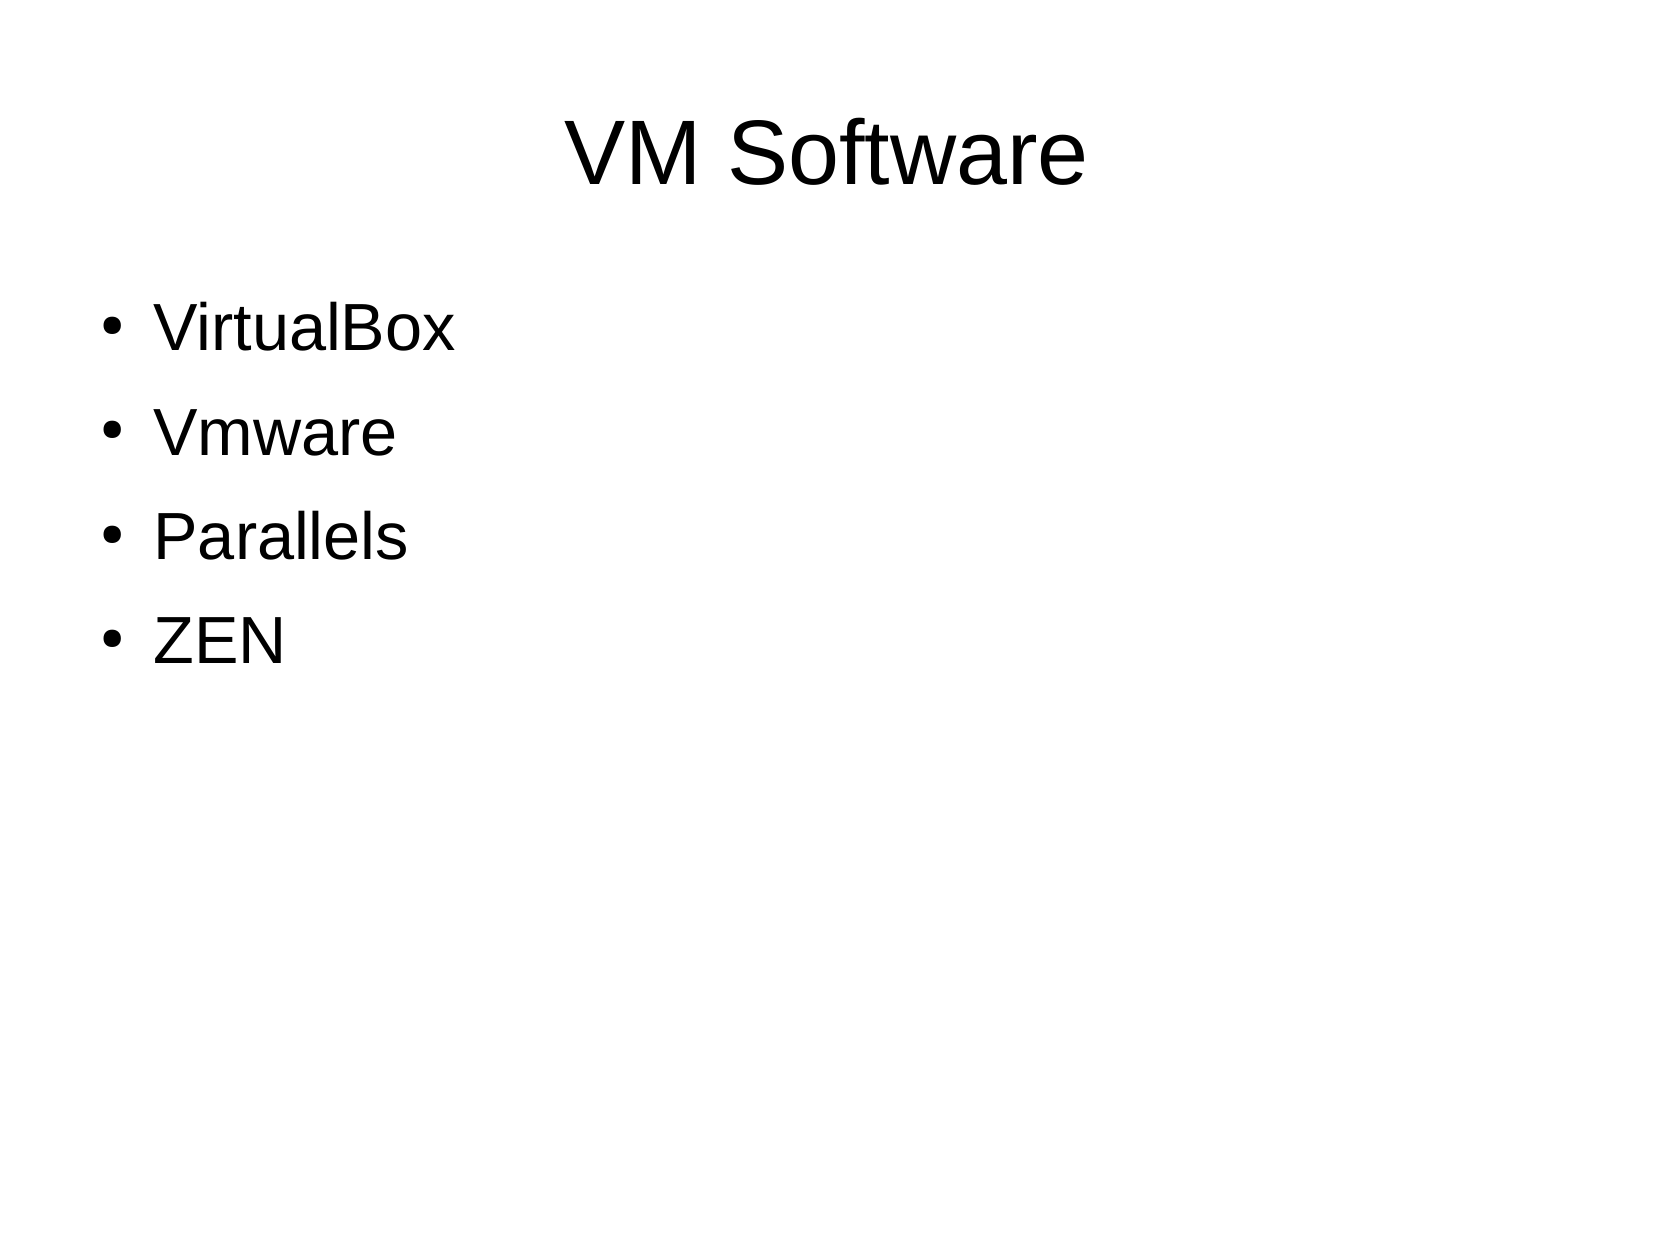

# VM Software
VirtualBox
Vmware
Parallels
ZEN